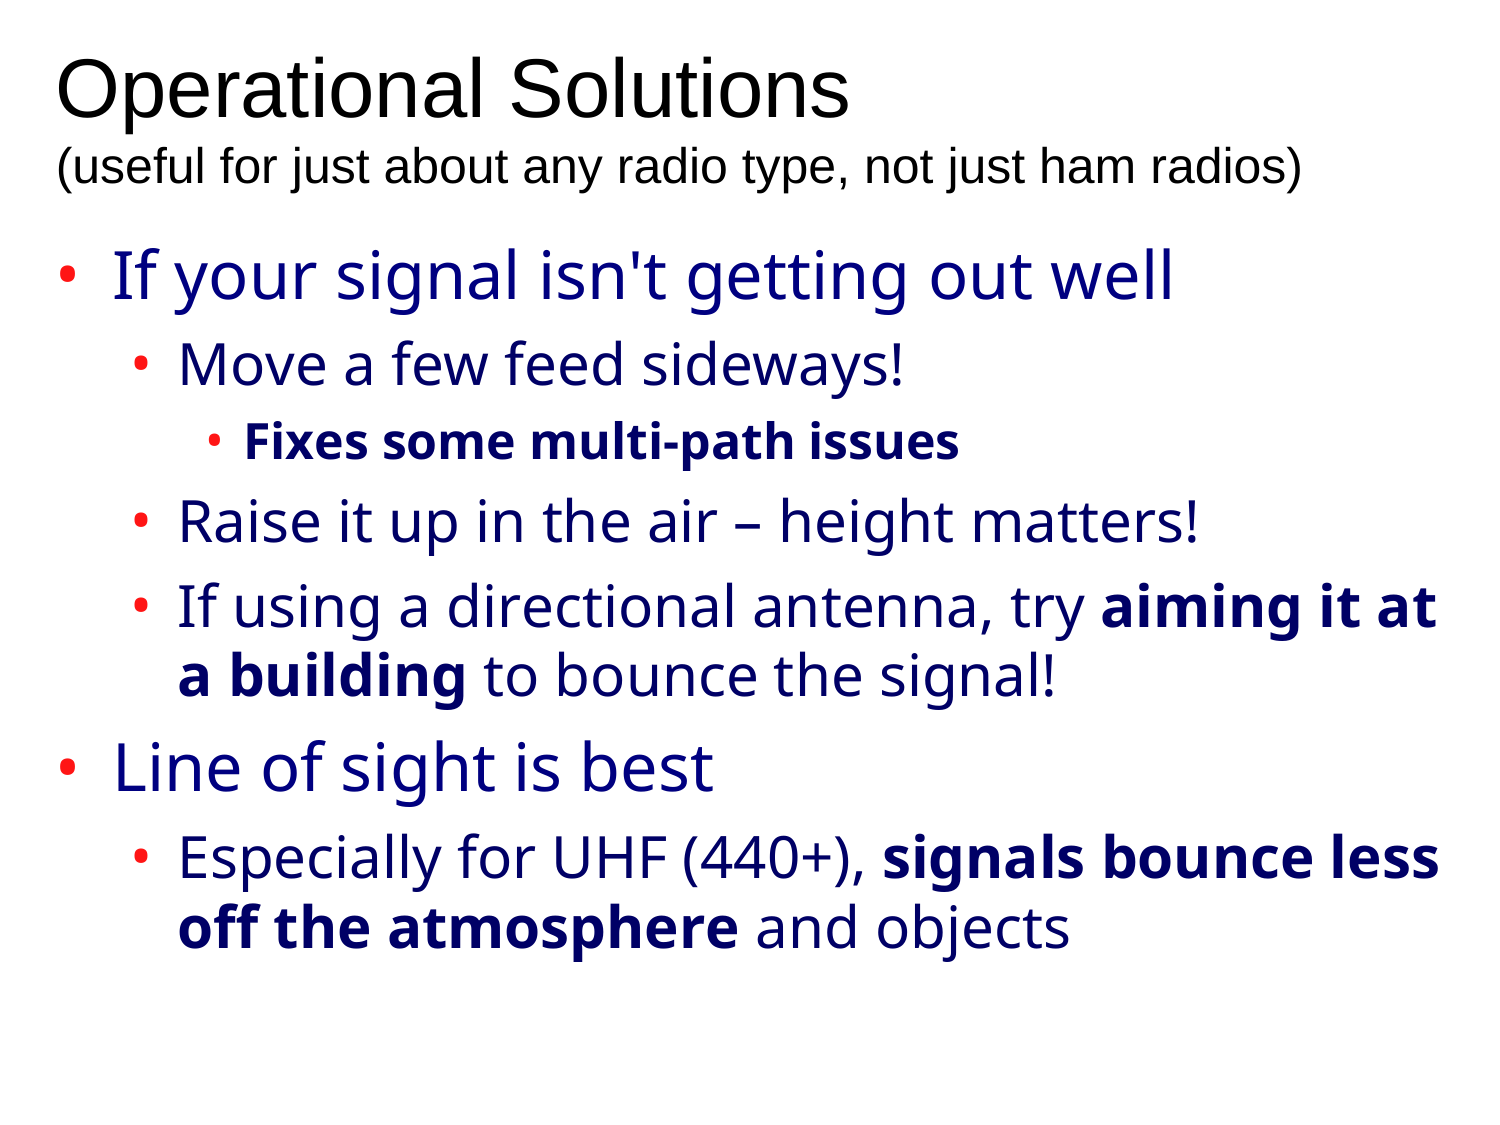

# Operational Solutions (useful for just about any radio type, not just ham radios)
If your signal isn't getting out well
Move a few feed sideways!
Fixes some multi-path issues
Raise it up in the air – height matters!
If using a directional antenna, try aiming it at a building to bounce the signal!
Line of sight is best
Especially for UHF (440+), signals bounce less off the atmosphere and objects